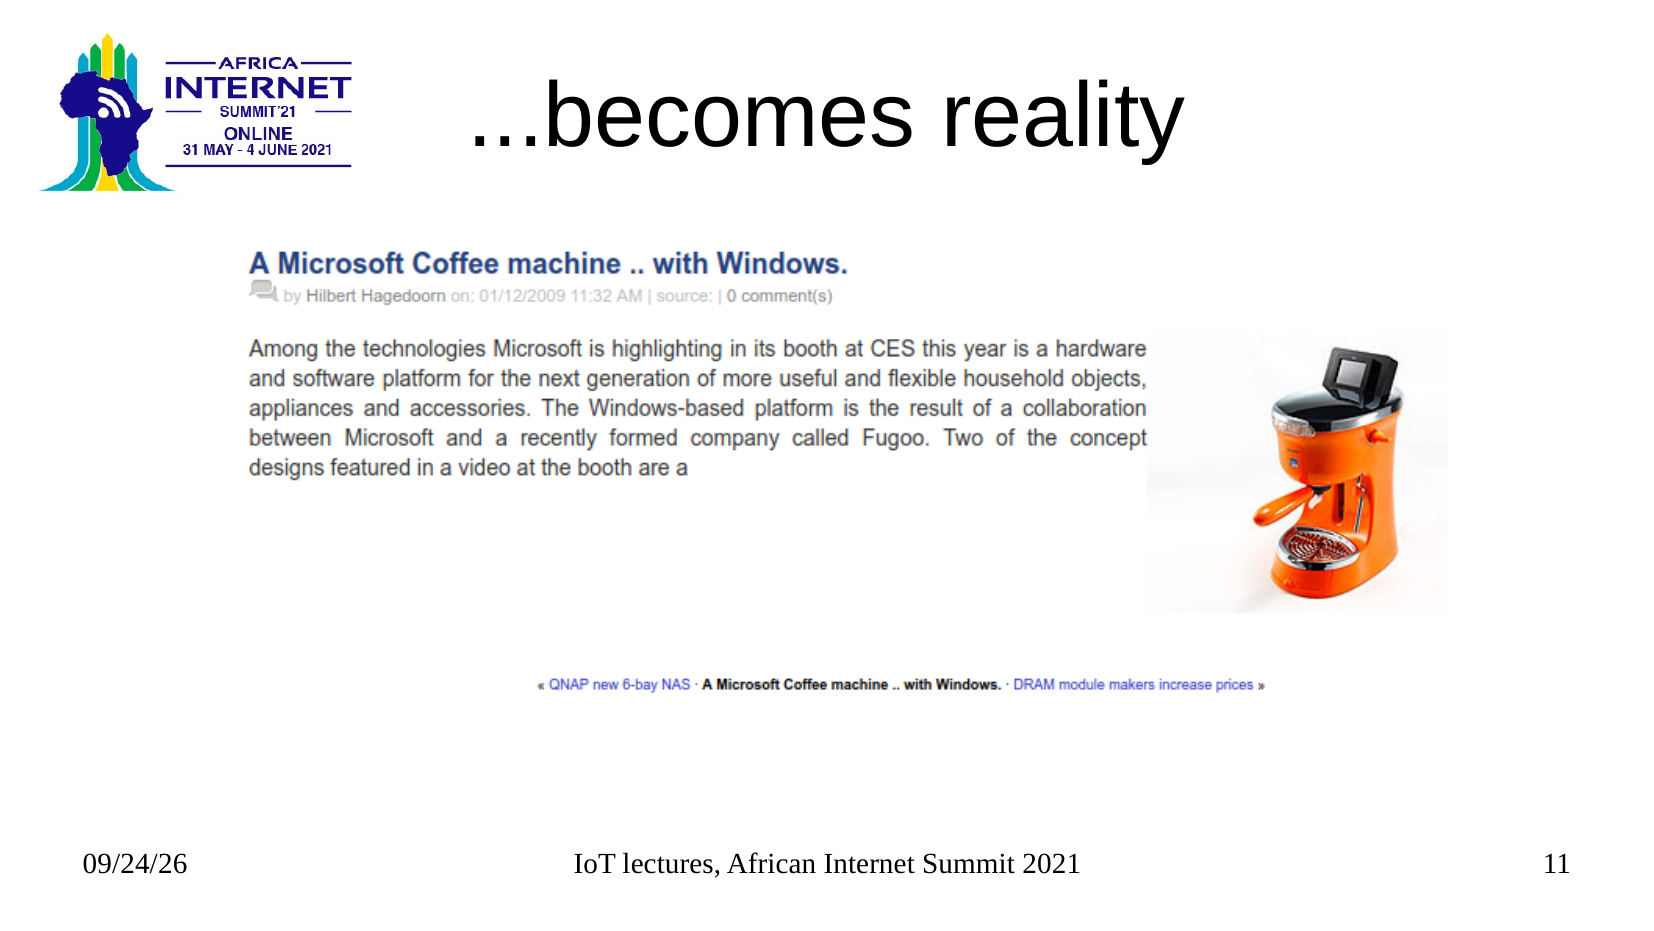

# ...becomes reality
IoT lectures, African Internet Summit 2021
11